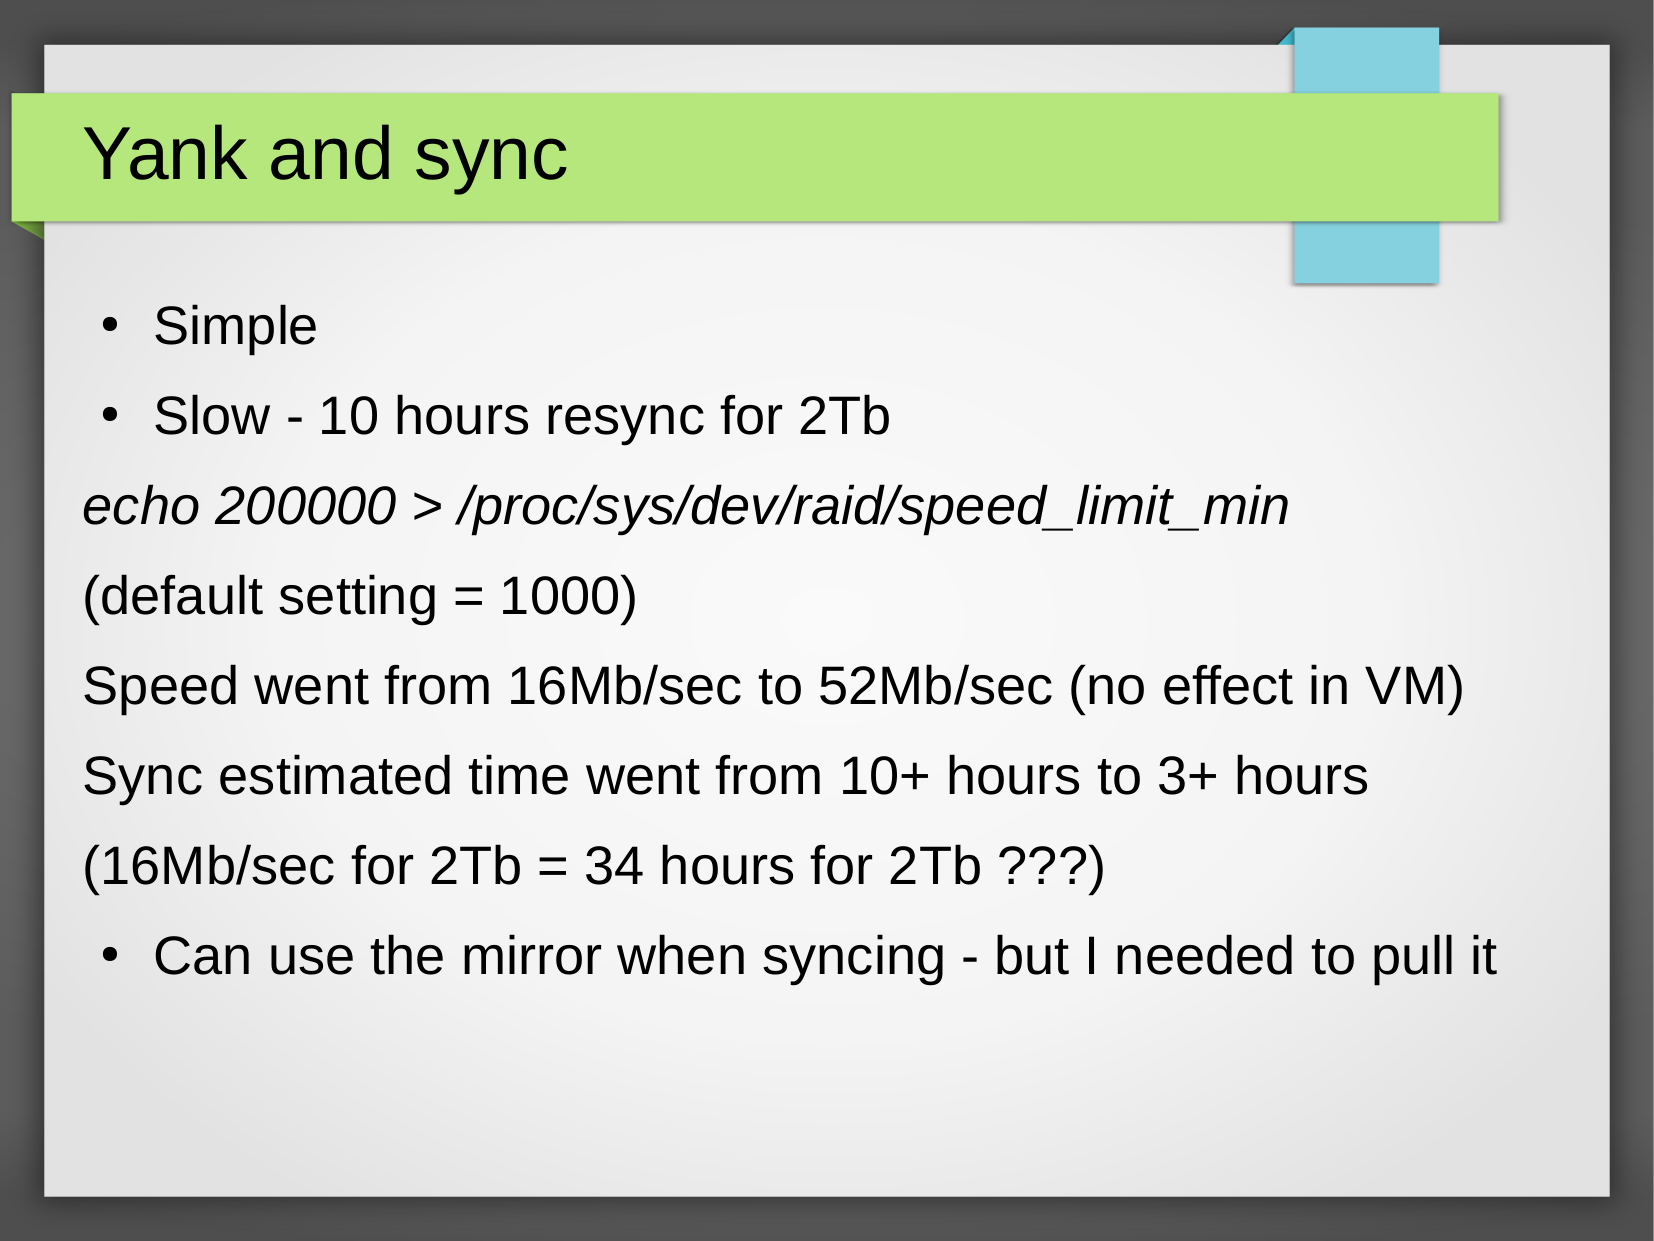

# Yank and sync
Simple
Slow - 10 hours resync for 2Tb
echo 200000 > /proc/sys/dev/raid/speed_limit_min
(default setting = 1000)
Speed went from 16Mb/sec to 52Mb/sec (no effect in VM)
Sync estimated time went from 10+ hours to 3+ hours
(16Mb/sec for 2Tb = 34 hours for 2Tb ???)
Can use the mirror when syncing - but I needed to pull it